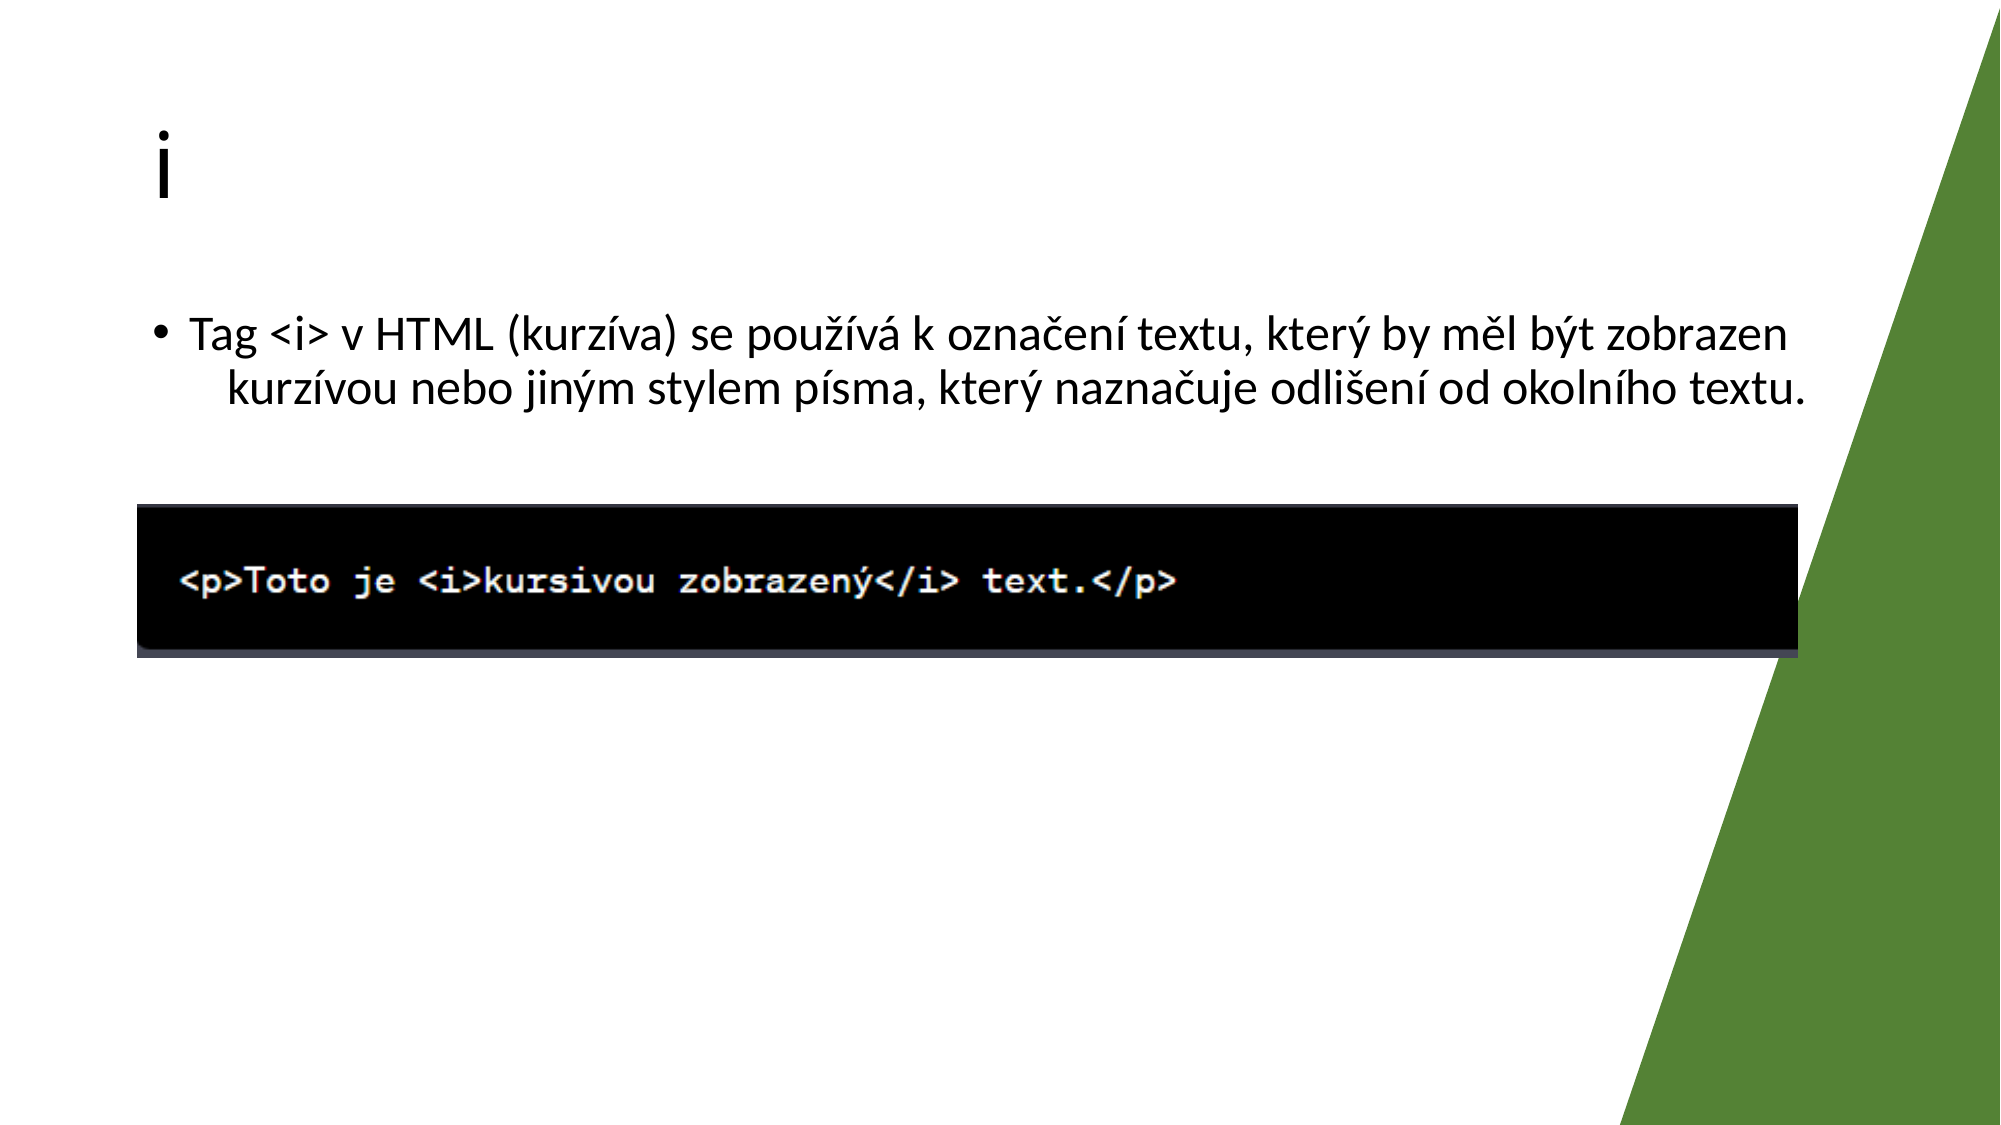

# i
Tag <i> v HTML (kurzíva) se používá k označení textu, který by měl být zobrazen kurzívou nebo jiným stylem písma, který naznačuje odlišení od okolního textu.